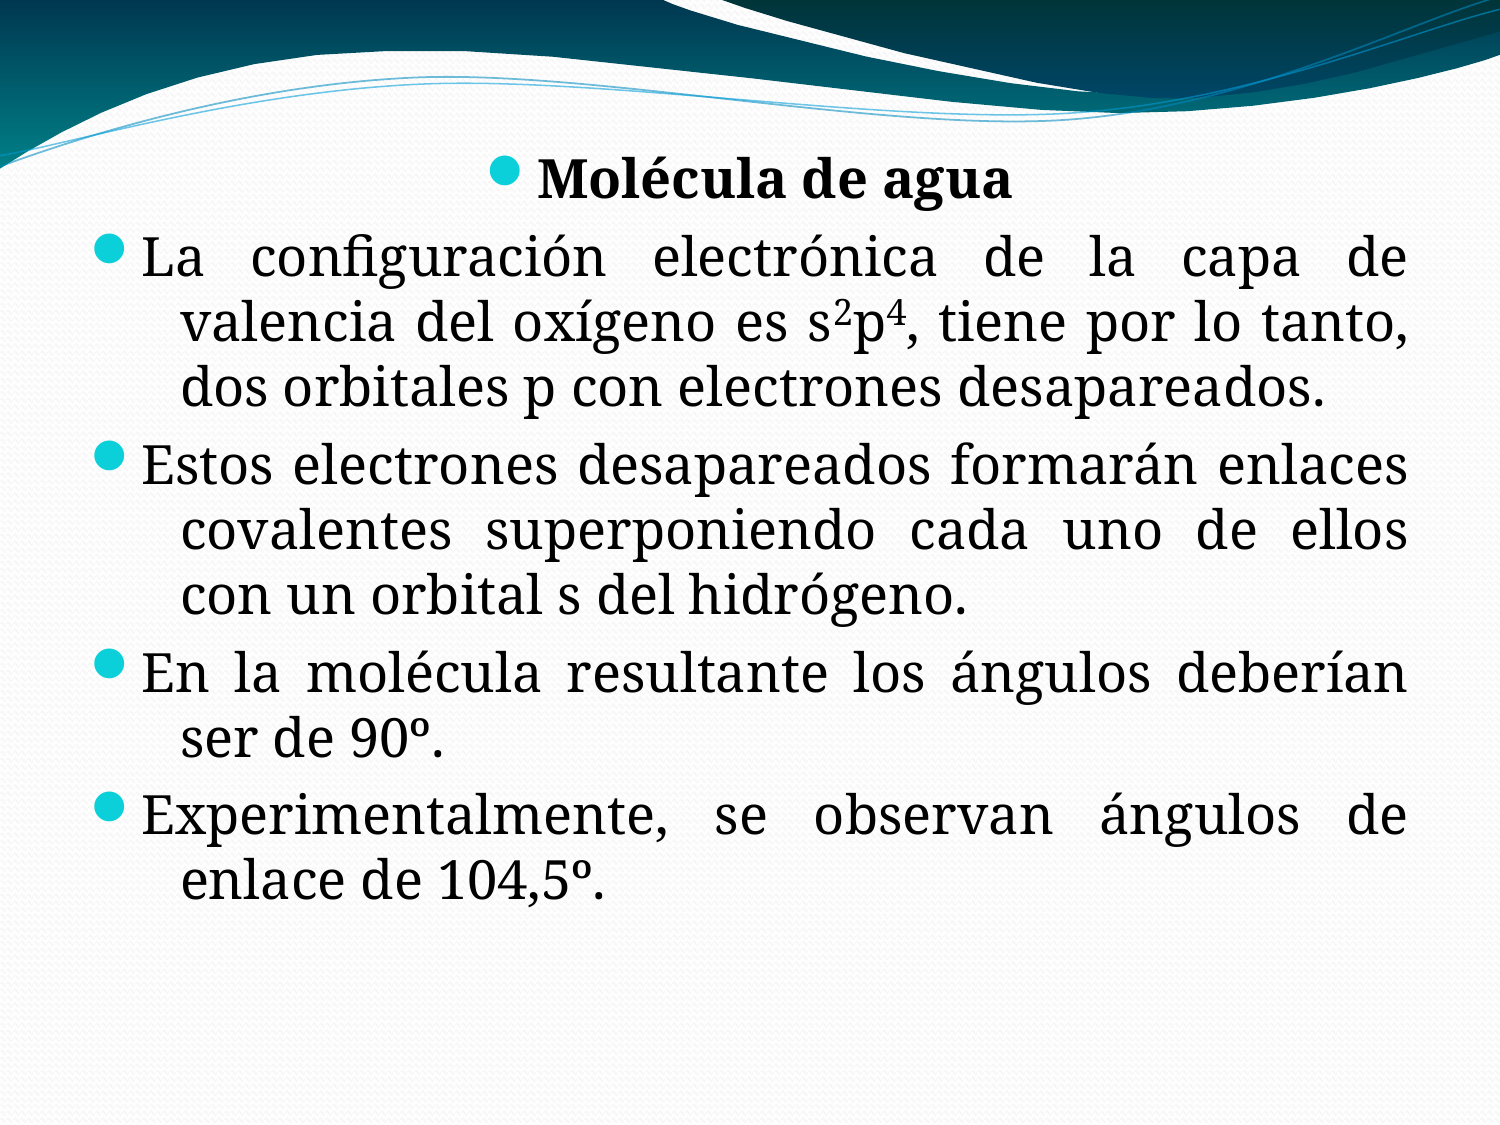

# Molécula de agua
La configuración electrónica de la capa de valencia del oxígeno es s2p4, tiene por lo tanto, dos orbitales p con electrones desapareados.
Estos electrones desapareados formarán enlaces covalentes superponiendo cada uno de ellos con un orbital s del hidrógeno.
En la molécula resultante los ángulos deberían ser de 90º.
Experimentalmente, se observan ángulos de enlace de 104,5º.